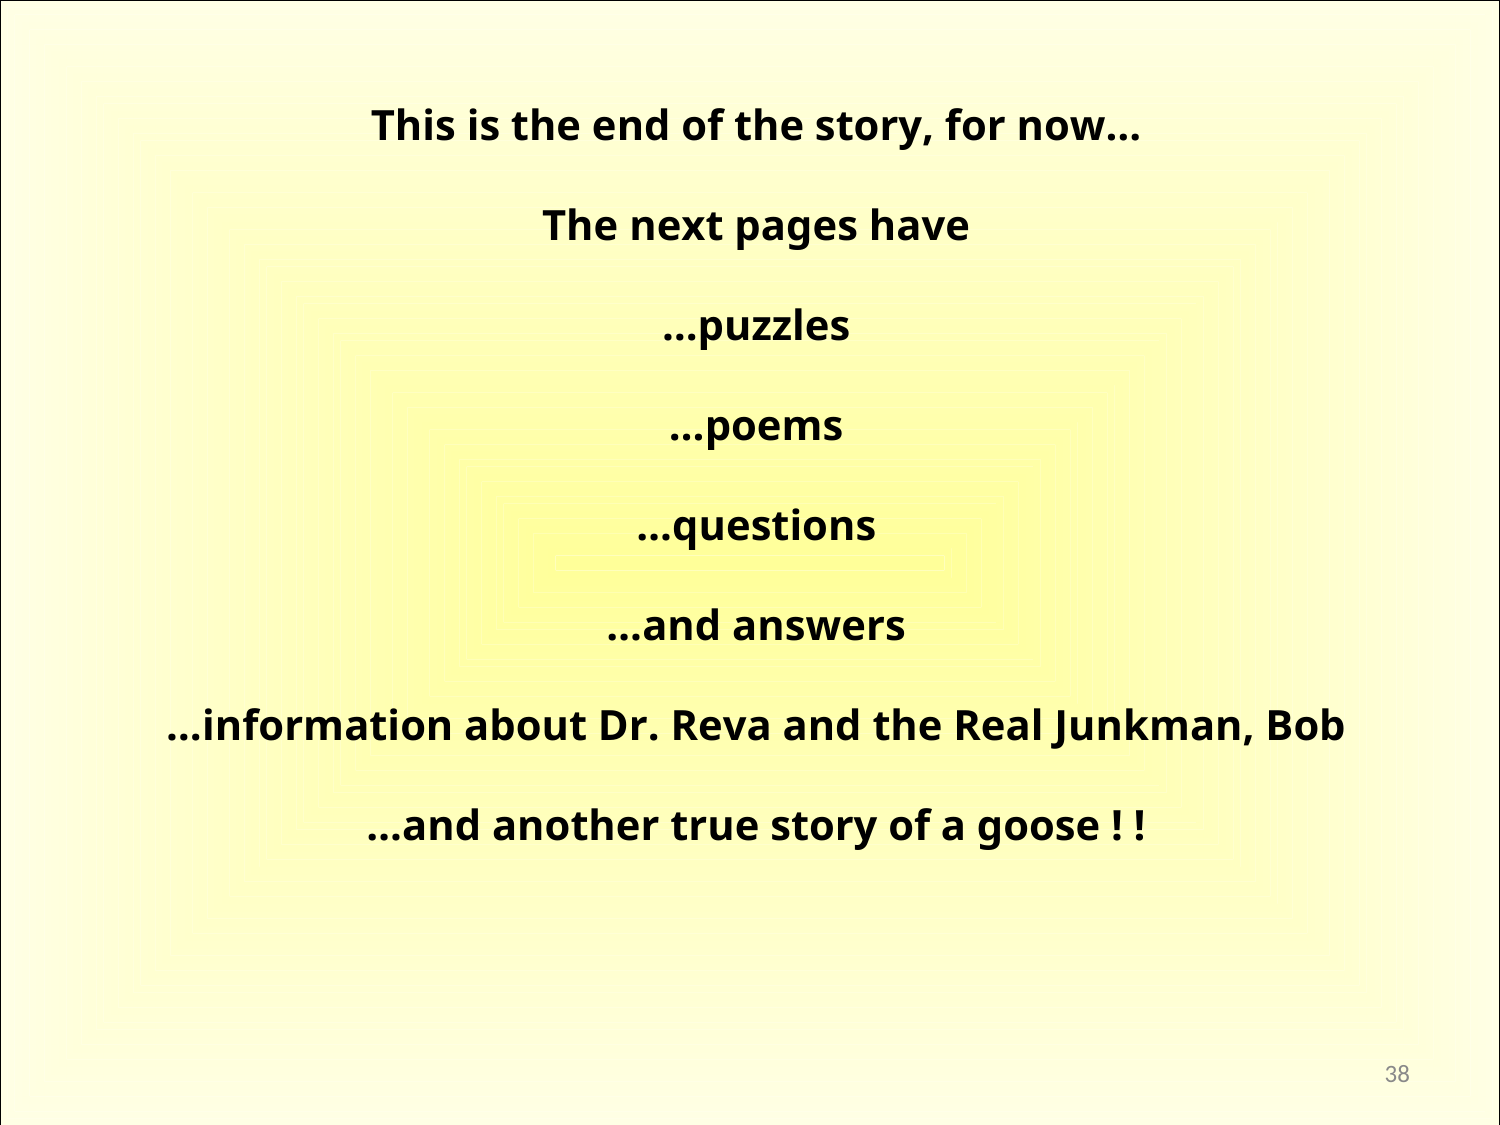

This is the end of the story, for now…
The next pages have
…puzzles
…poems
…questions
…and answers
…information about Dr. Reva and the Real Junkman, Bob
…and another true story of a goose ! !